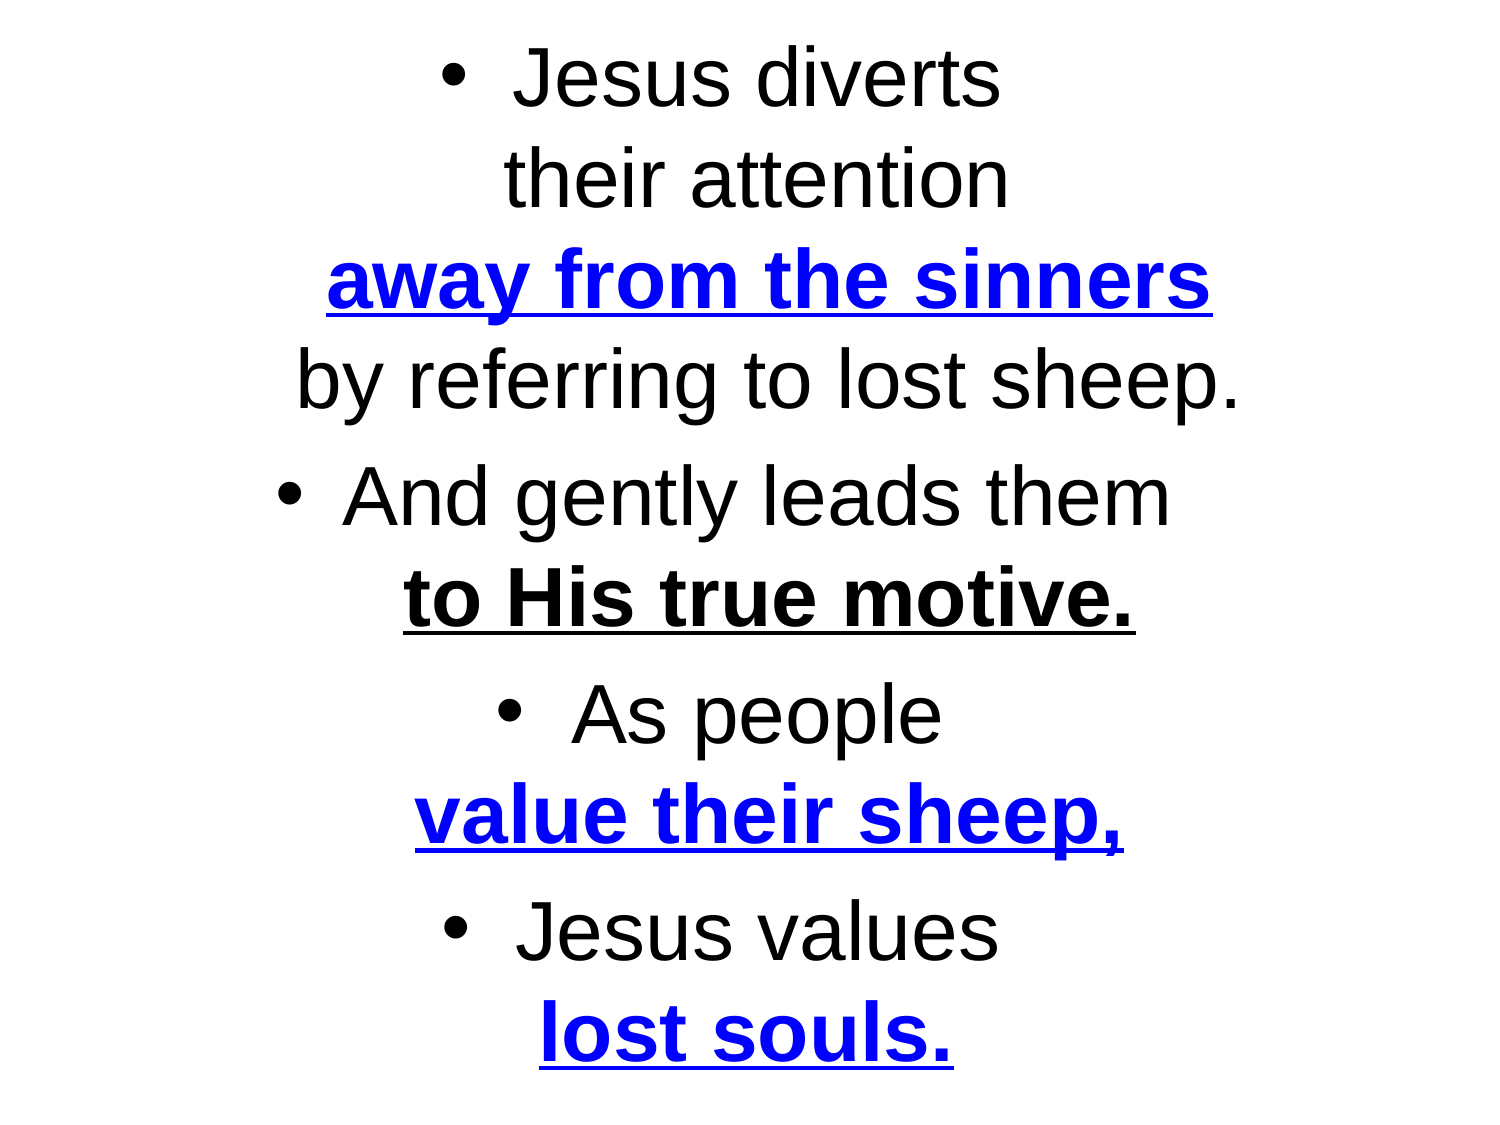

# Jesus diverts their attention away from the sinners by referring to lost sheep.
And gently leads them
to His true motive.
As people
value their sheep,
Jesus values
lost souls.